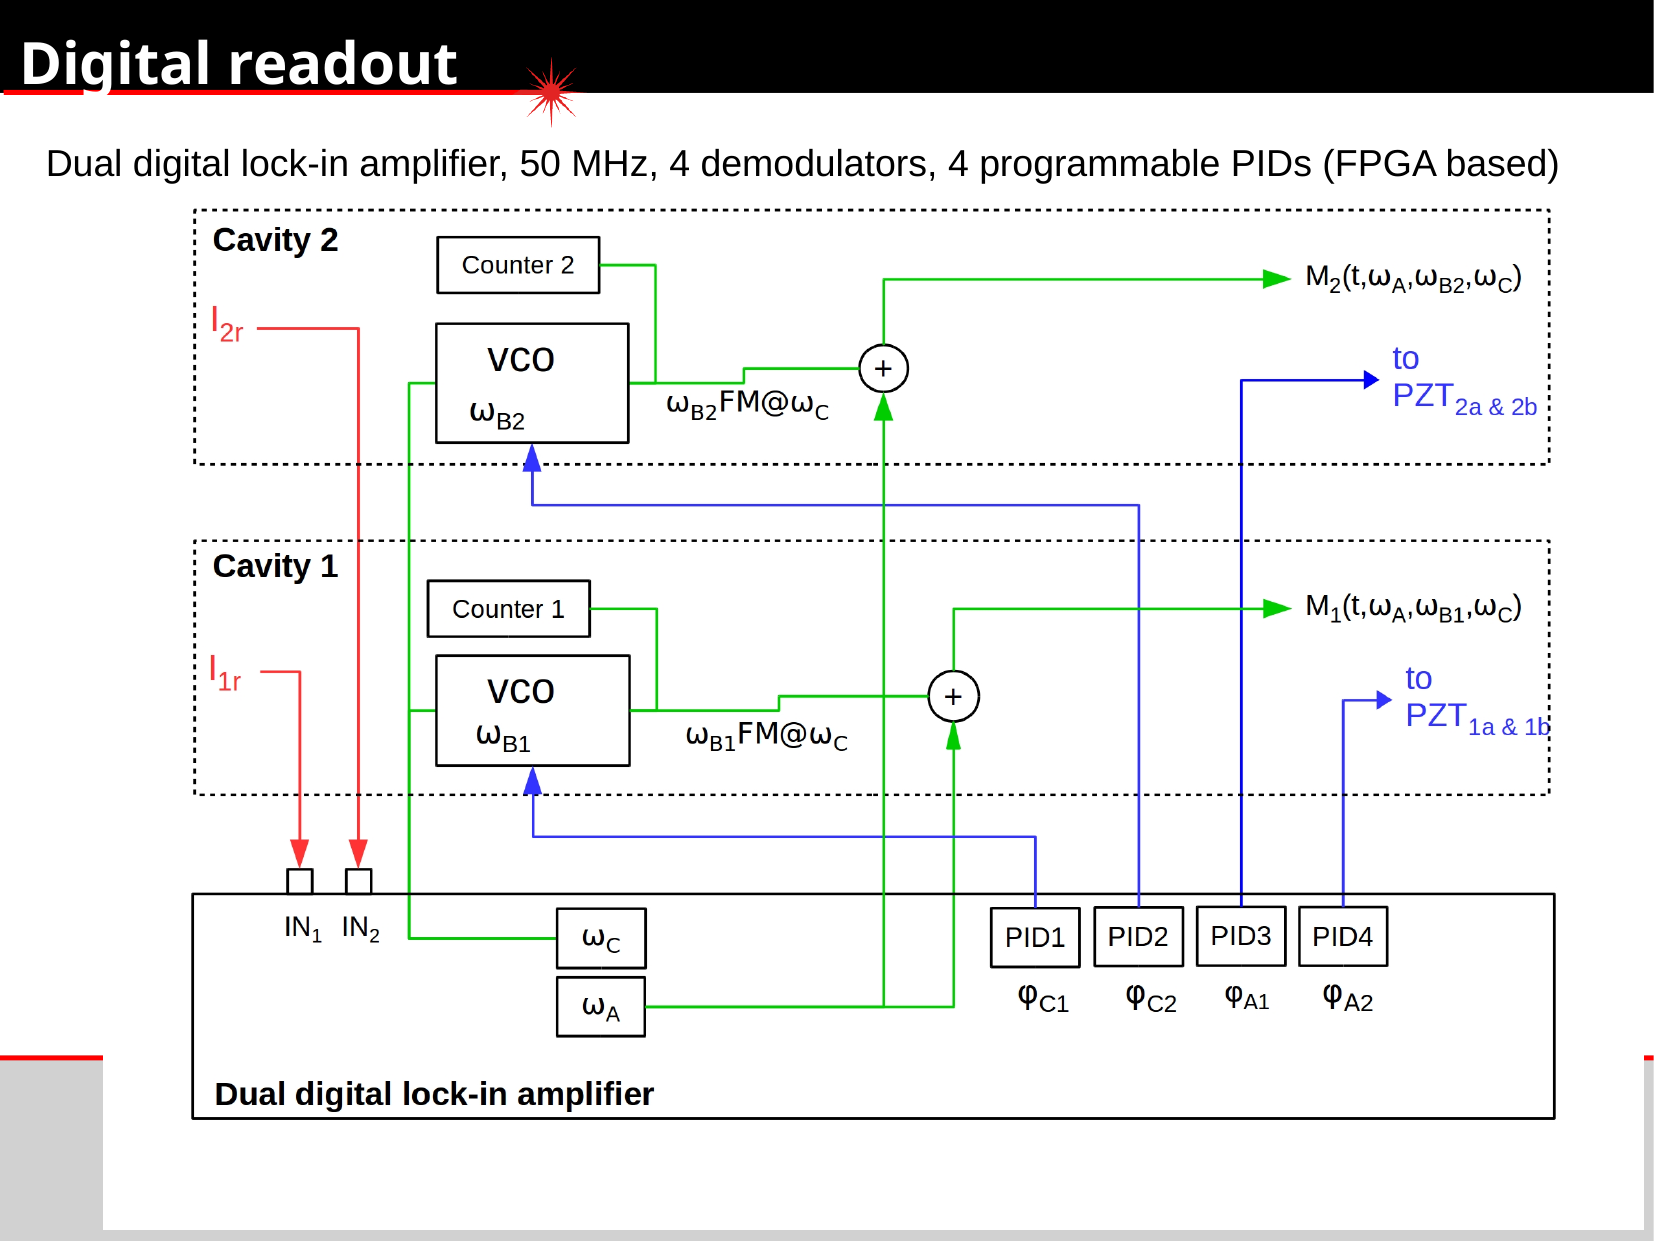

Digital readout
Dual digital lock-in amplifier, 50 MHz, 4 demodulators, 4 programmable PIDs (FPGA based)